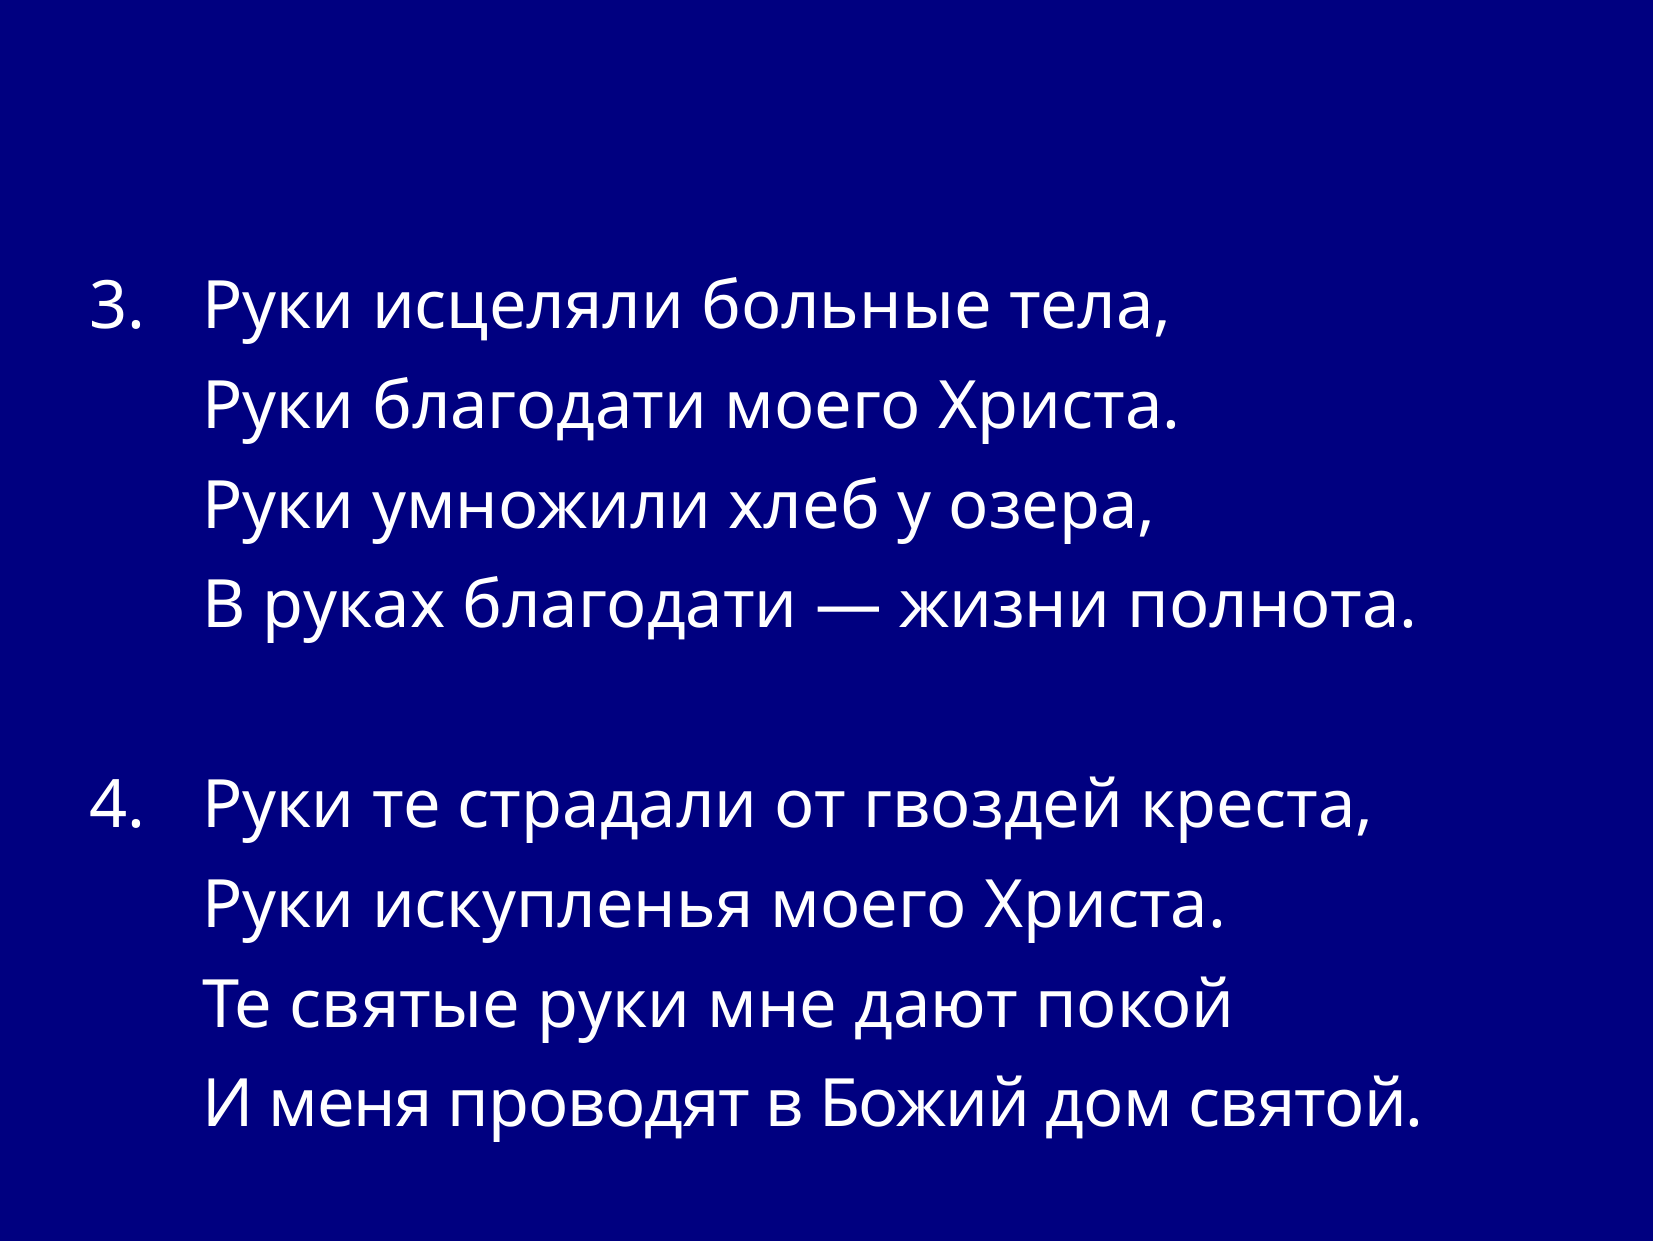

3.	Руки исцеляли больные тела,
	Руки благодати моего Христа.
	Руки умножили хлеб у озера,
	В руках благодати — жизни полнота.
4.	Руки те страдали от гвоздей креста,
	Руки искупленья моего Христа.
	Те святые руки мне дают покой
	И меня проводят в Божий дом святой.